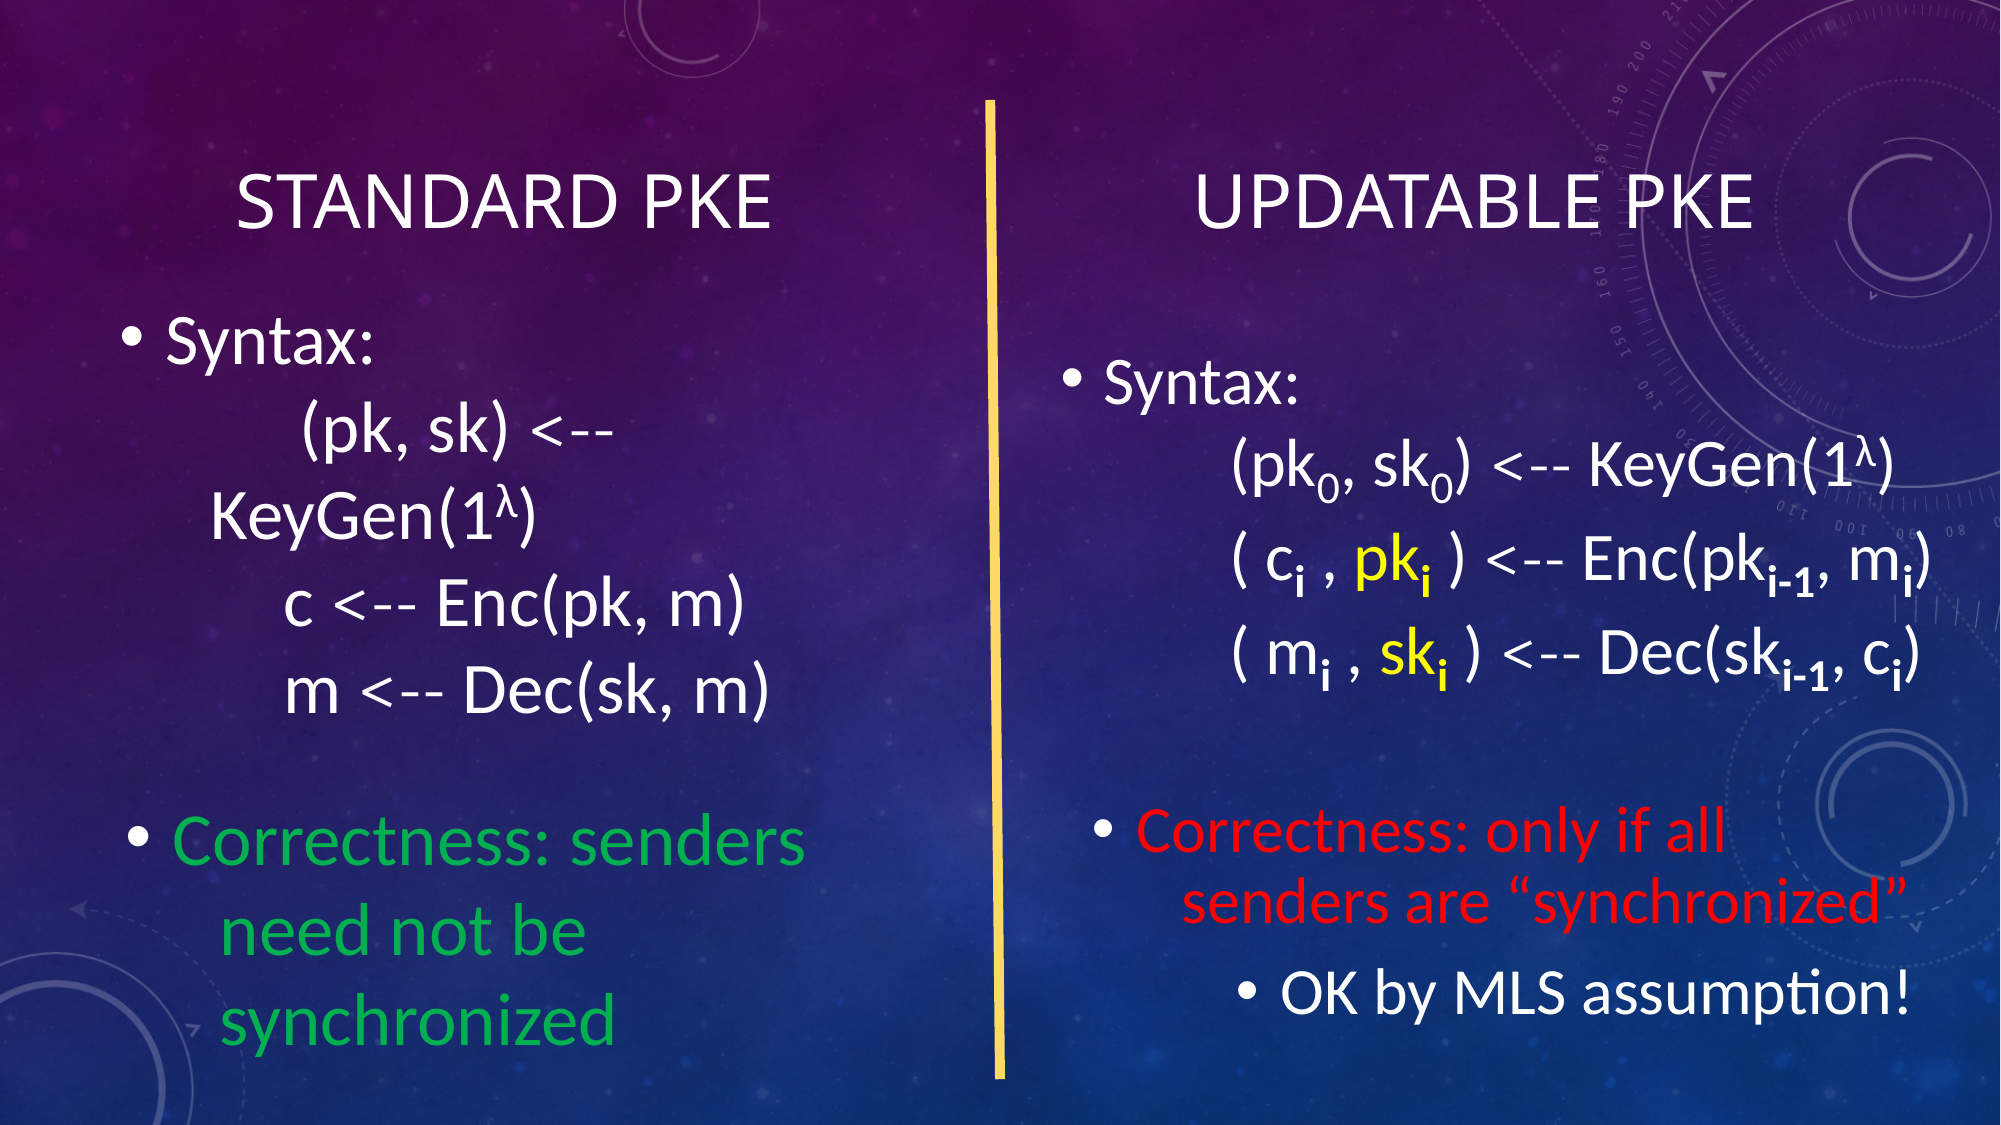

# Standard PKE
updatable PKE
Syntax:
	 (pk, sk) <-- KeyGen(1λ)
	c <-- Enc(pk, m)
	m <-- Dec(sk, m)
Syntax:
	 (pk0, sk0) <-- KeyGen(1λ)
	 ( ci , pki ) <-- Enc(pki-1, mi)
	 ( mi , ski ) <-- Dec(ski-1, ci)
Correctness: senders need not be synchronized
Correctness: only if all senders are “synchronized”
OK by MLS assumption!